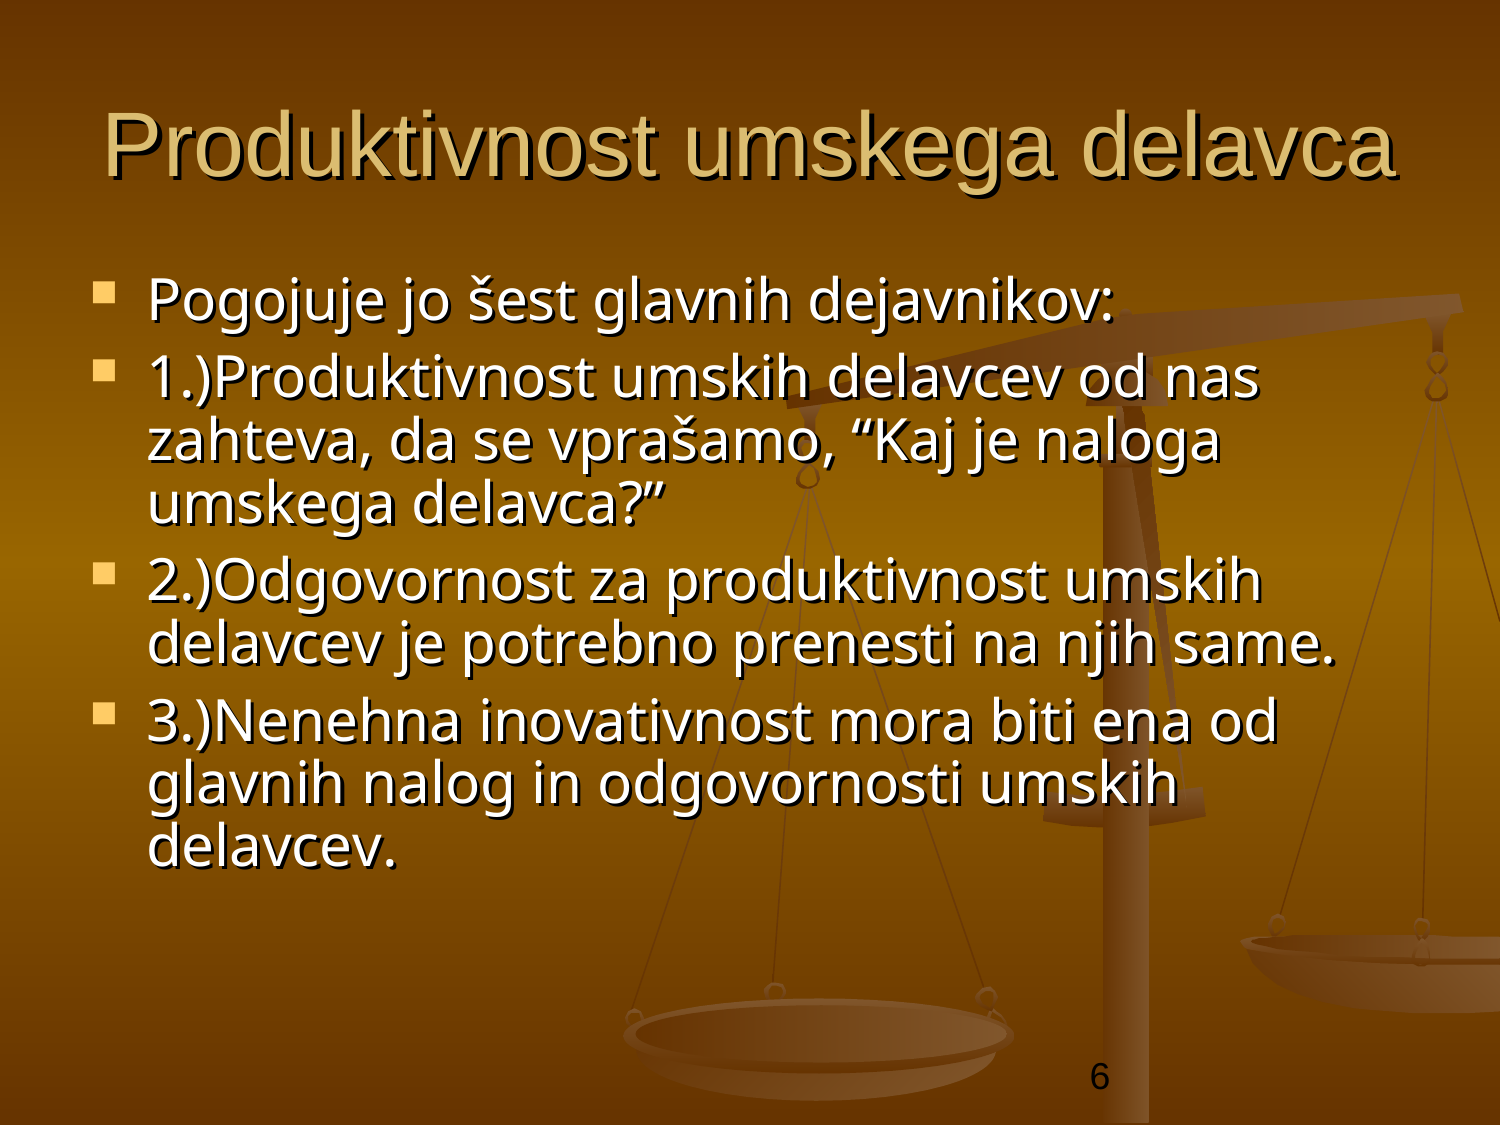

# Produktivnost umskega delavca
Pogojuje jo šest glavnih dejavnikov:
1.)Produktivnost umskih delavcev od nas zahteva, da se vprašamo, “Kaj je naloga umskega delavca?”
2.)Odgovornost za produktivnost umskih delavcev je potrebno prenesti na njih same.
3.)Nenehna inovativnost mora biti ena od glavnih nalog in odgovornosti umskih delavcev.
6